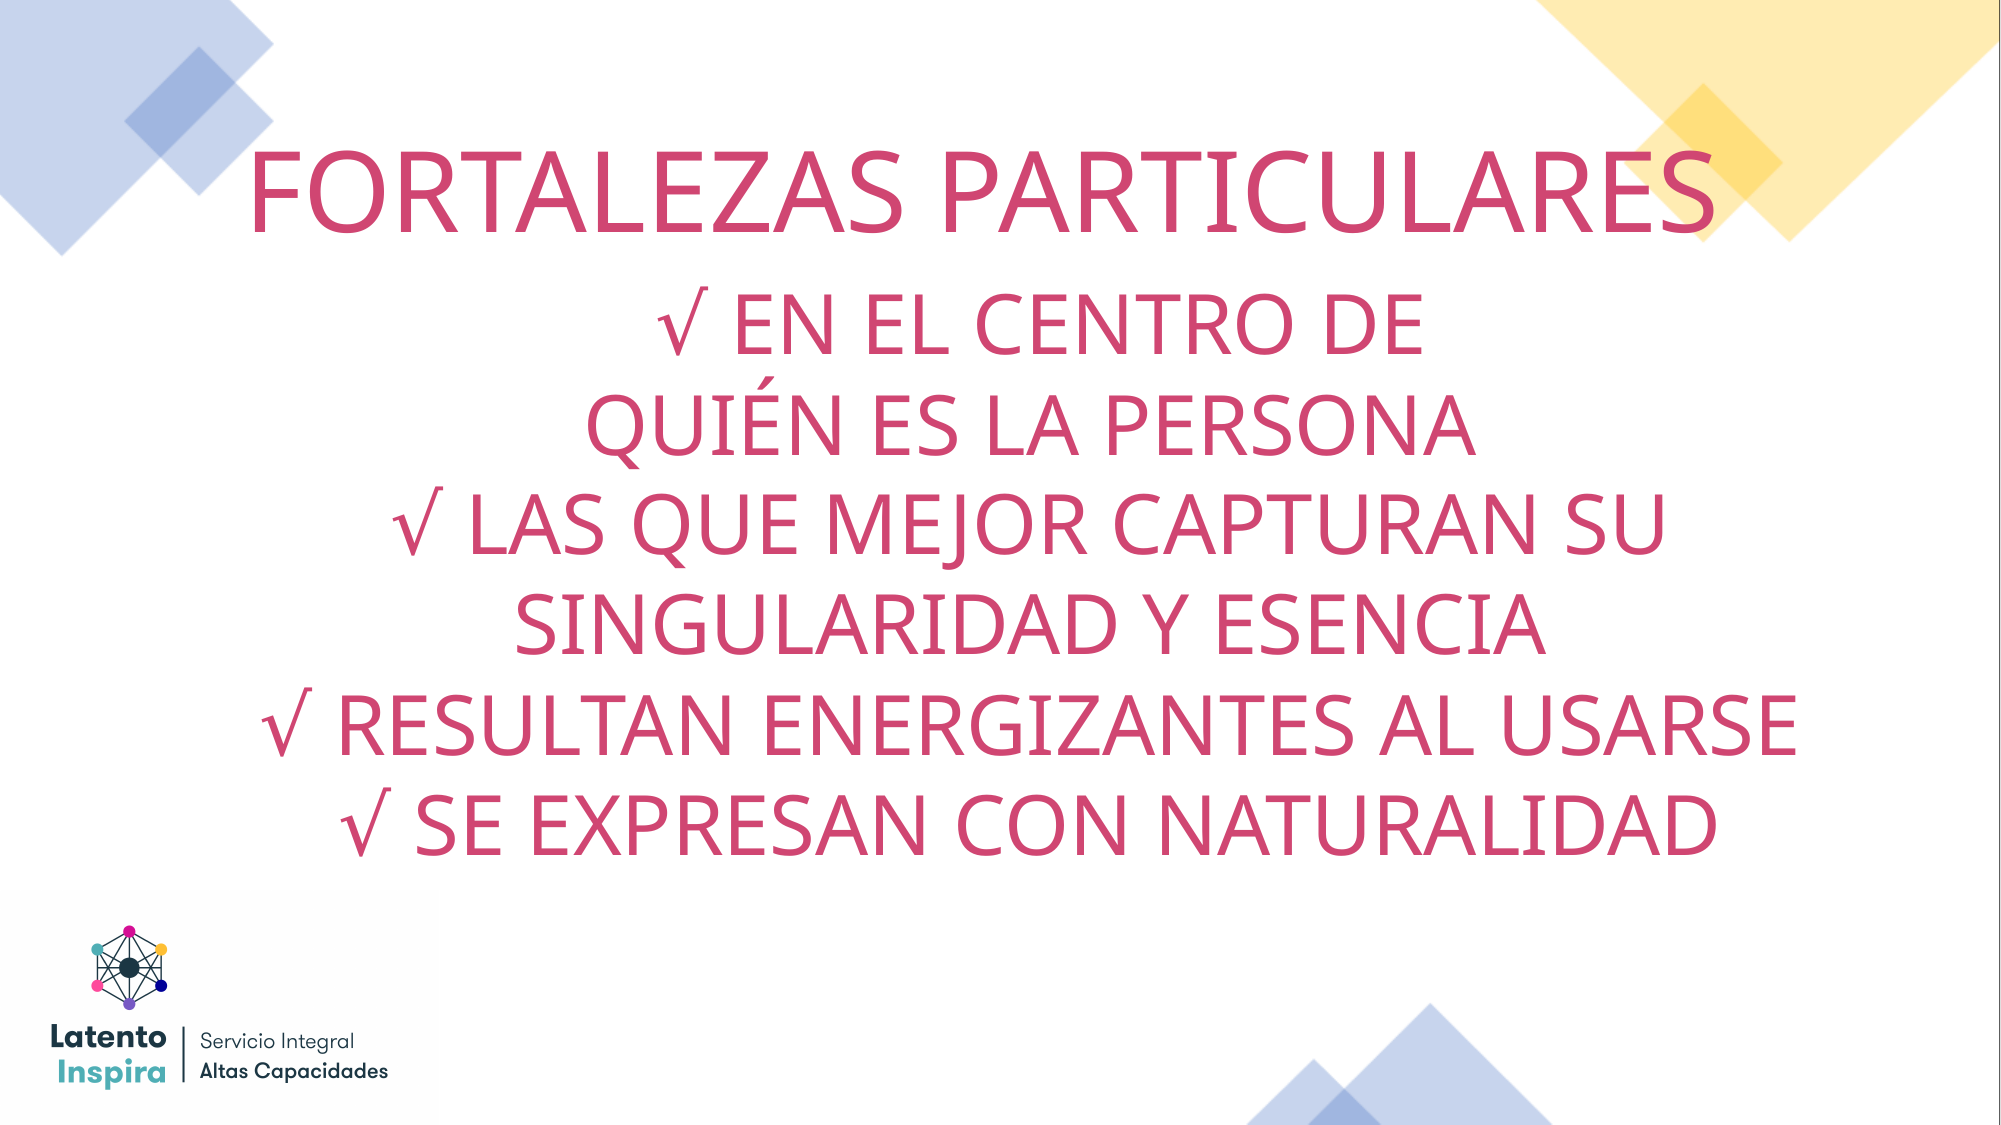

FORTALEZAS PARTICULARES
 √ EN EL CENTRO DE
QUIÉN ES LA PERSONA
√ LAS QUE MEJOR CAPTURAN SU SINGULARIDAD Y ESENCIA
√ RESULTAN ENERGIZANTES AL USARSE
√ SE EXPRESAN CON NATURALIDAD